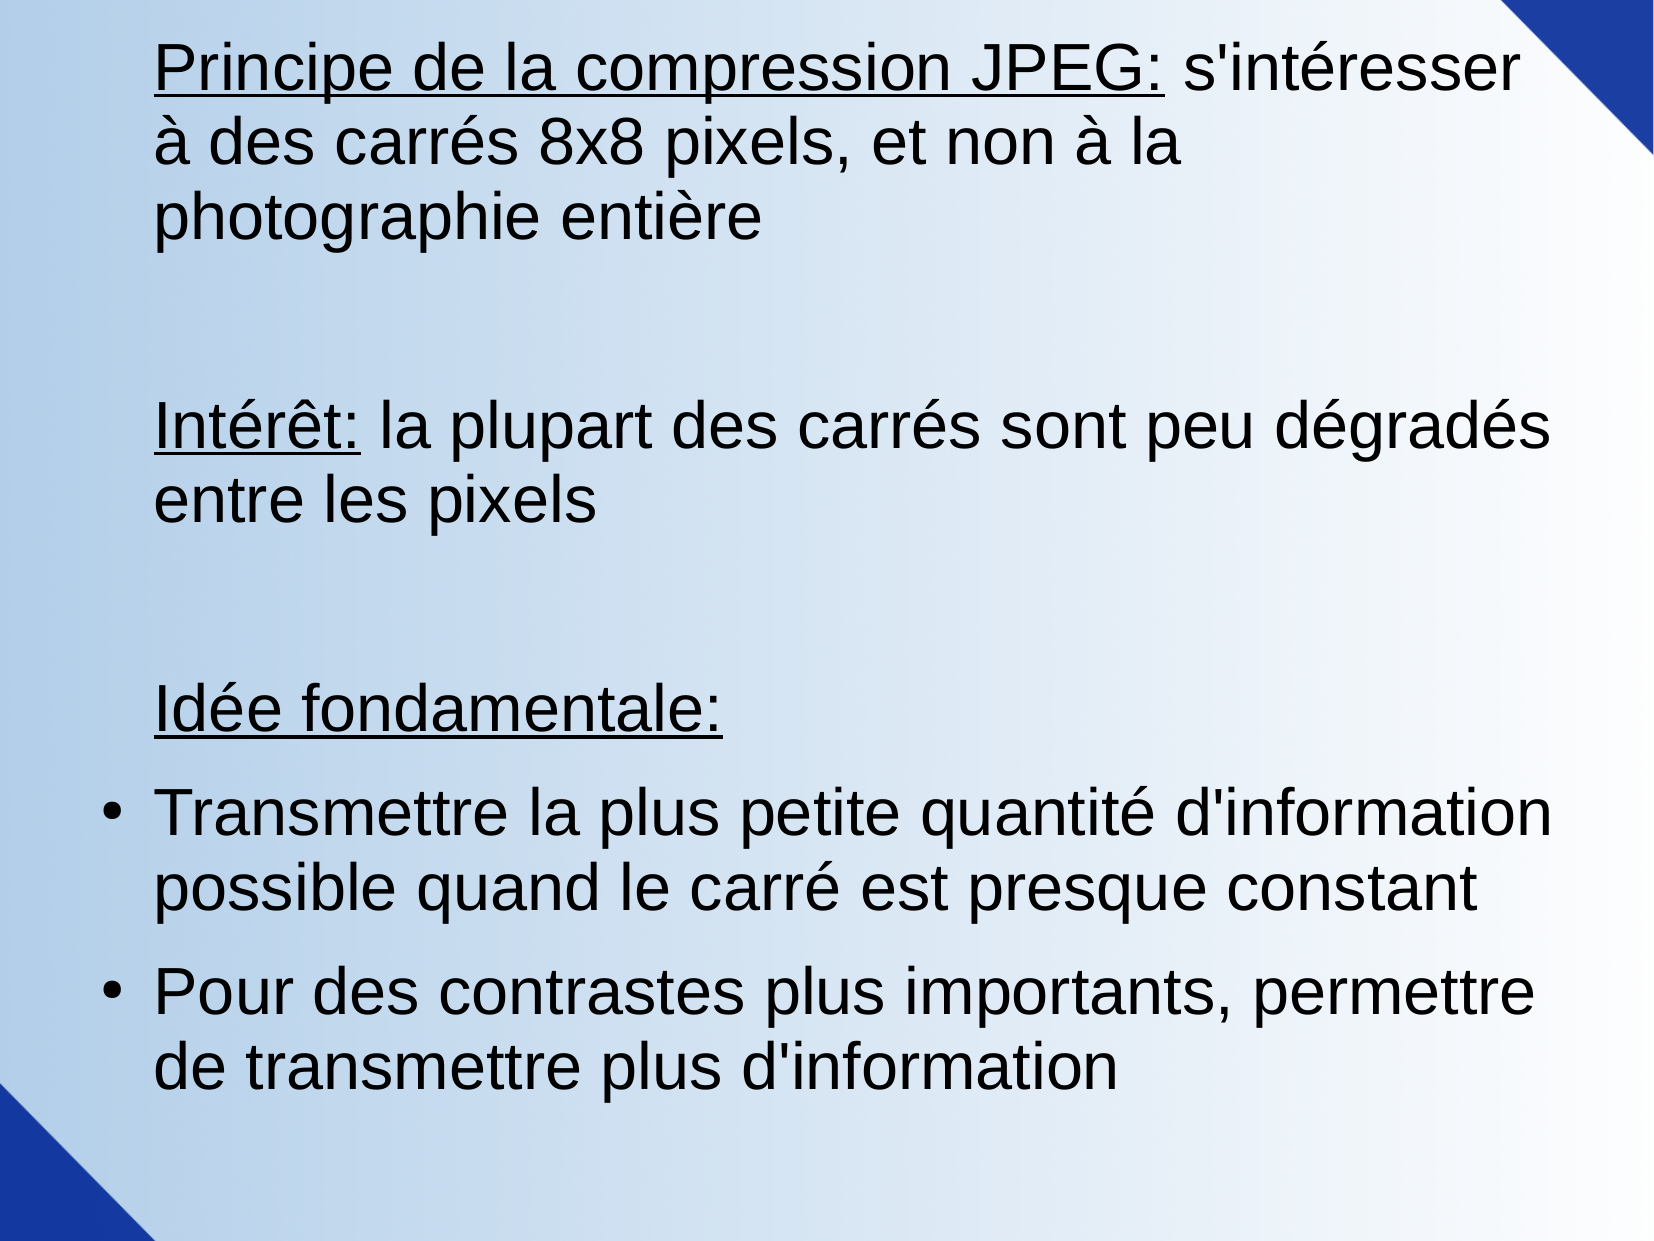

# Principe de la compression JPEG: s'intéresser à des carrés 8x8 pixels, et non à la photographie entière
Intérêt: la plupart des carrés sont peu dégradés entre les pixels
Idée fondamentale:
Transmettre la plus petite quantité d'information possible quand le carré est presque constant
Pour des contrastes plus importants, permettre de transmettre plus d'information